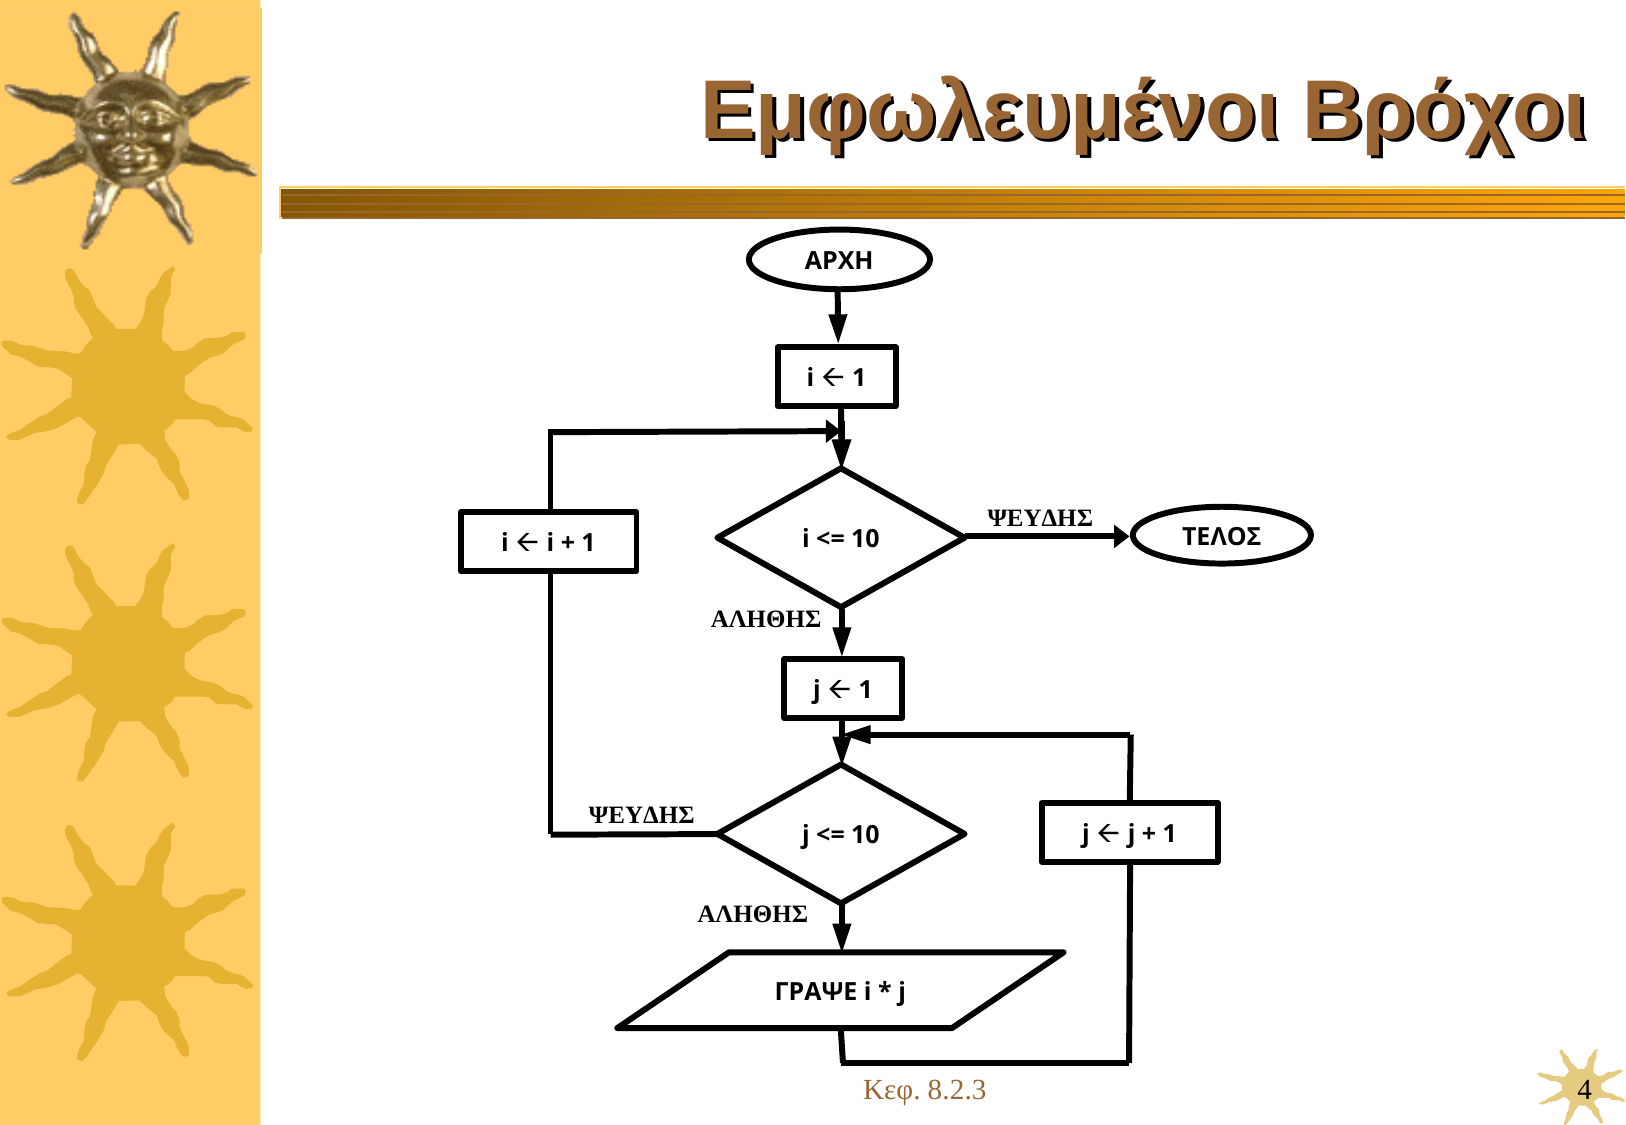

Εμφωλευμένοι Βρόχοι
ΑΡΧΗ
i  1
i <= 10
ΤΕΛΟΣ
ΨΕΥΔΗΣ
i  i + 1
ΑΛΗΘΗΣ
j  1
j <= 10
j  j + 1
ΨΕΥΔΗΣ
ΑΛΗΘΗΣ
ΓΡΑΨΕ i * j
Κεφ. 8.2.3
4